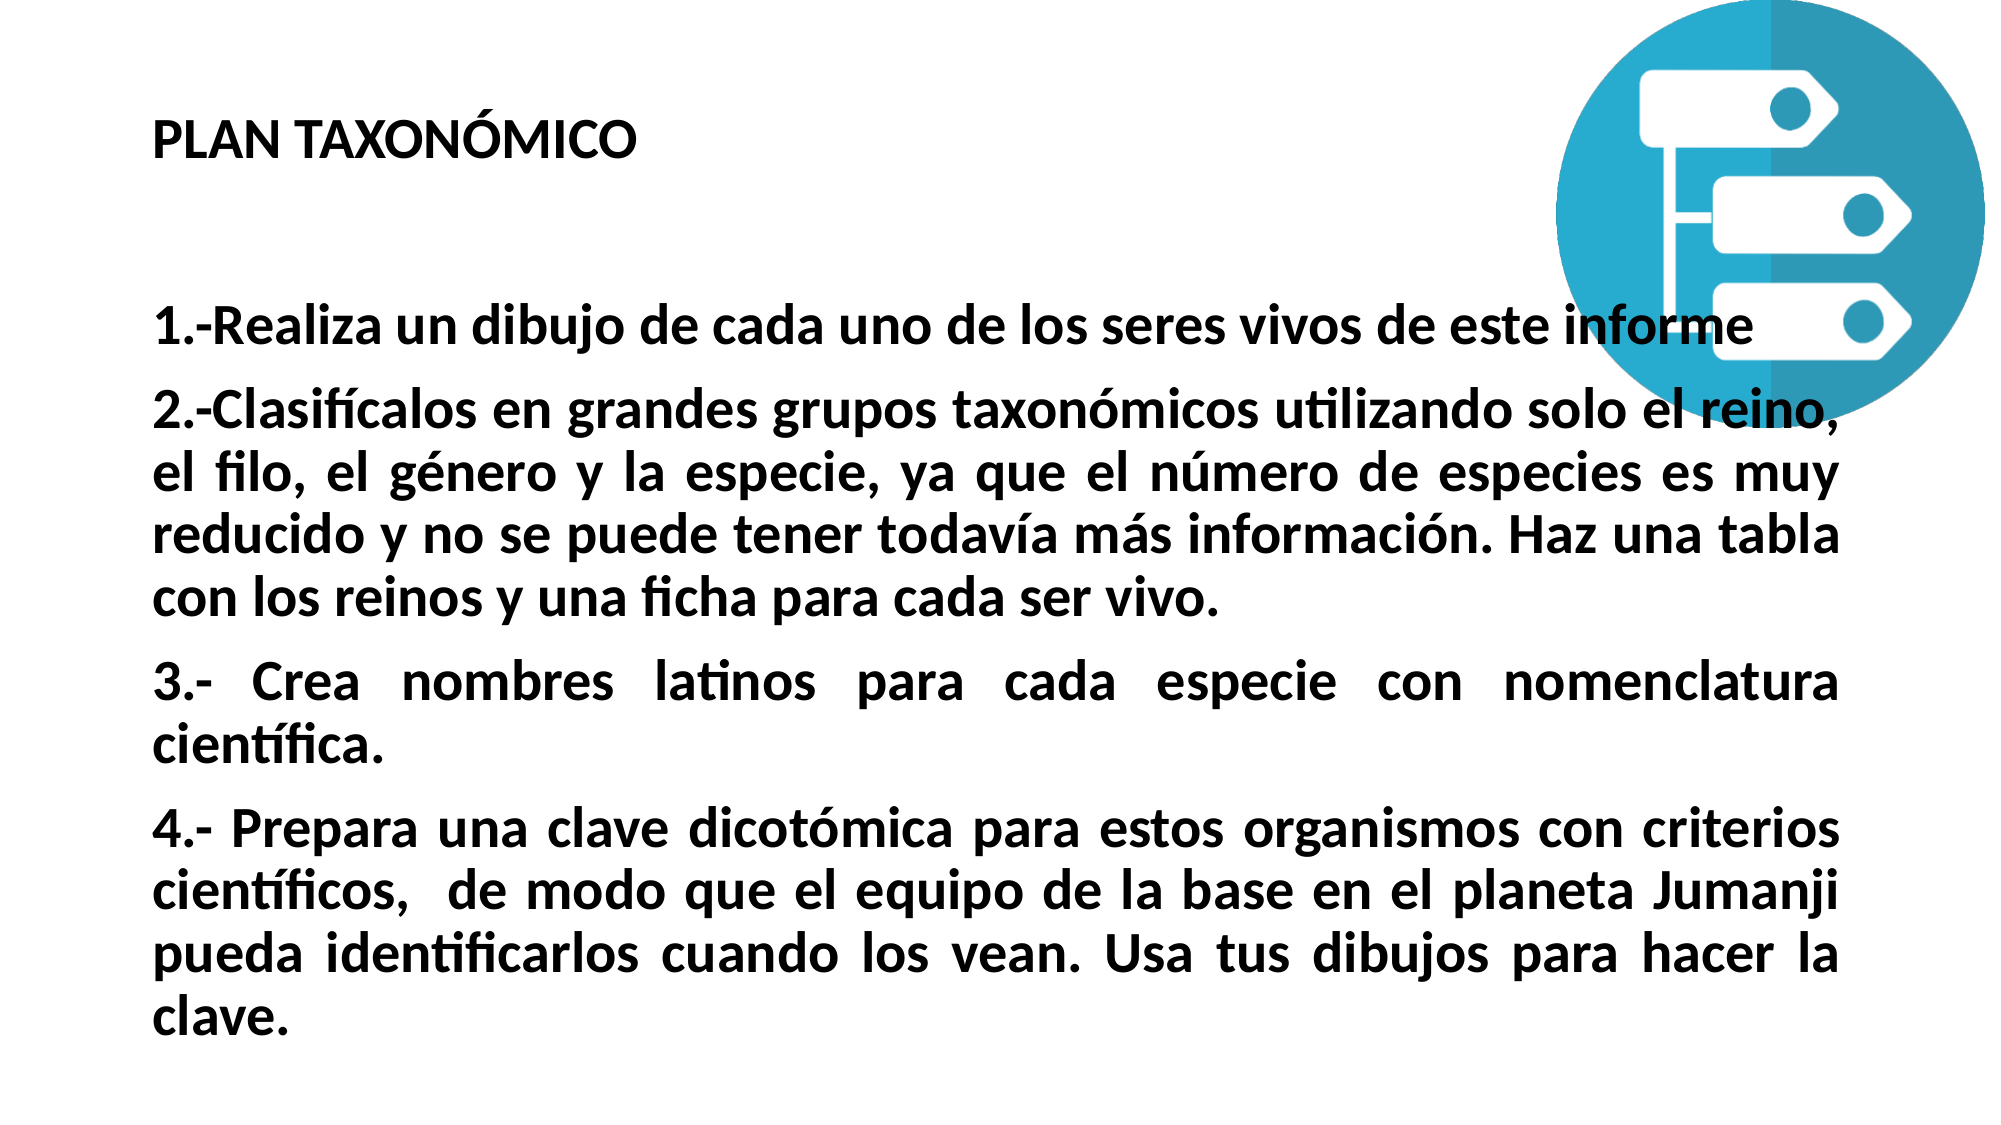

# PLAN TAXONÓMICO
1.-Realiza un dibujo de cada uno de los seres vivos de este informe
2.-Clasifícalos en grandes grupos taxonómicos utilizando solo el reino, el filo, el género y la especie, ya que el número de especies es muy reducido y no se puede tener todavía más información. Haz una tabla con los reinos y una ficha para cada ser vivo.
3.- Crea nombres latinos para cada especie con nomenclatura científica.
4.- Prepara una clave dicotómica para estos organismos con criterios científicos, de modo que el equipo de la base en el planeta Jumanji pueda identificarlos cuando los vean. Usa tus dibujos para hacer la clave.